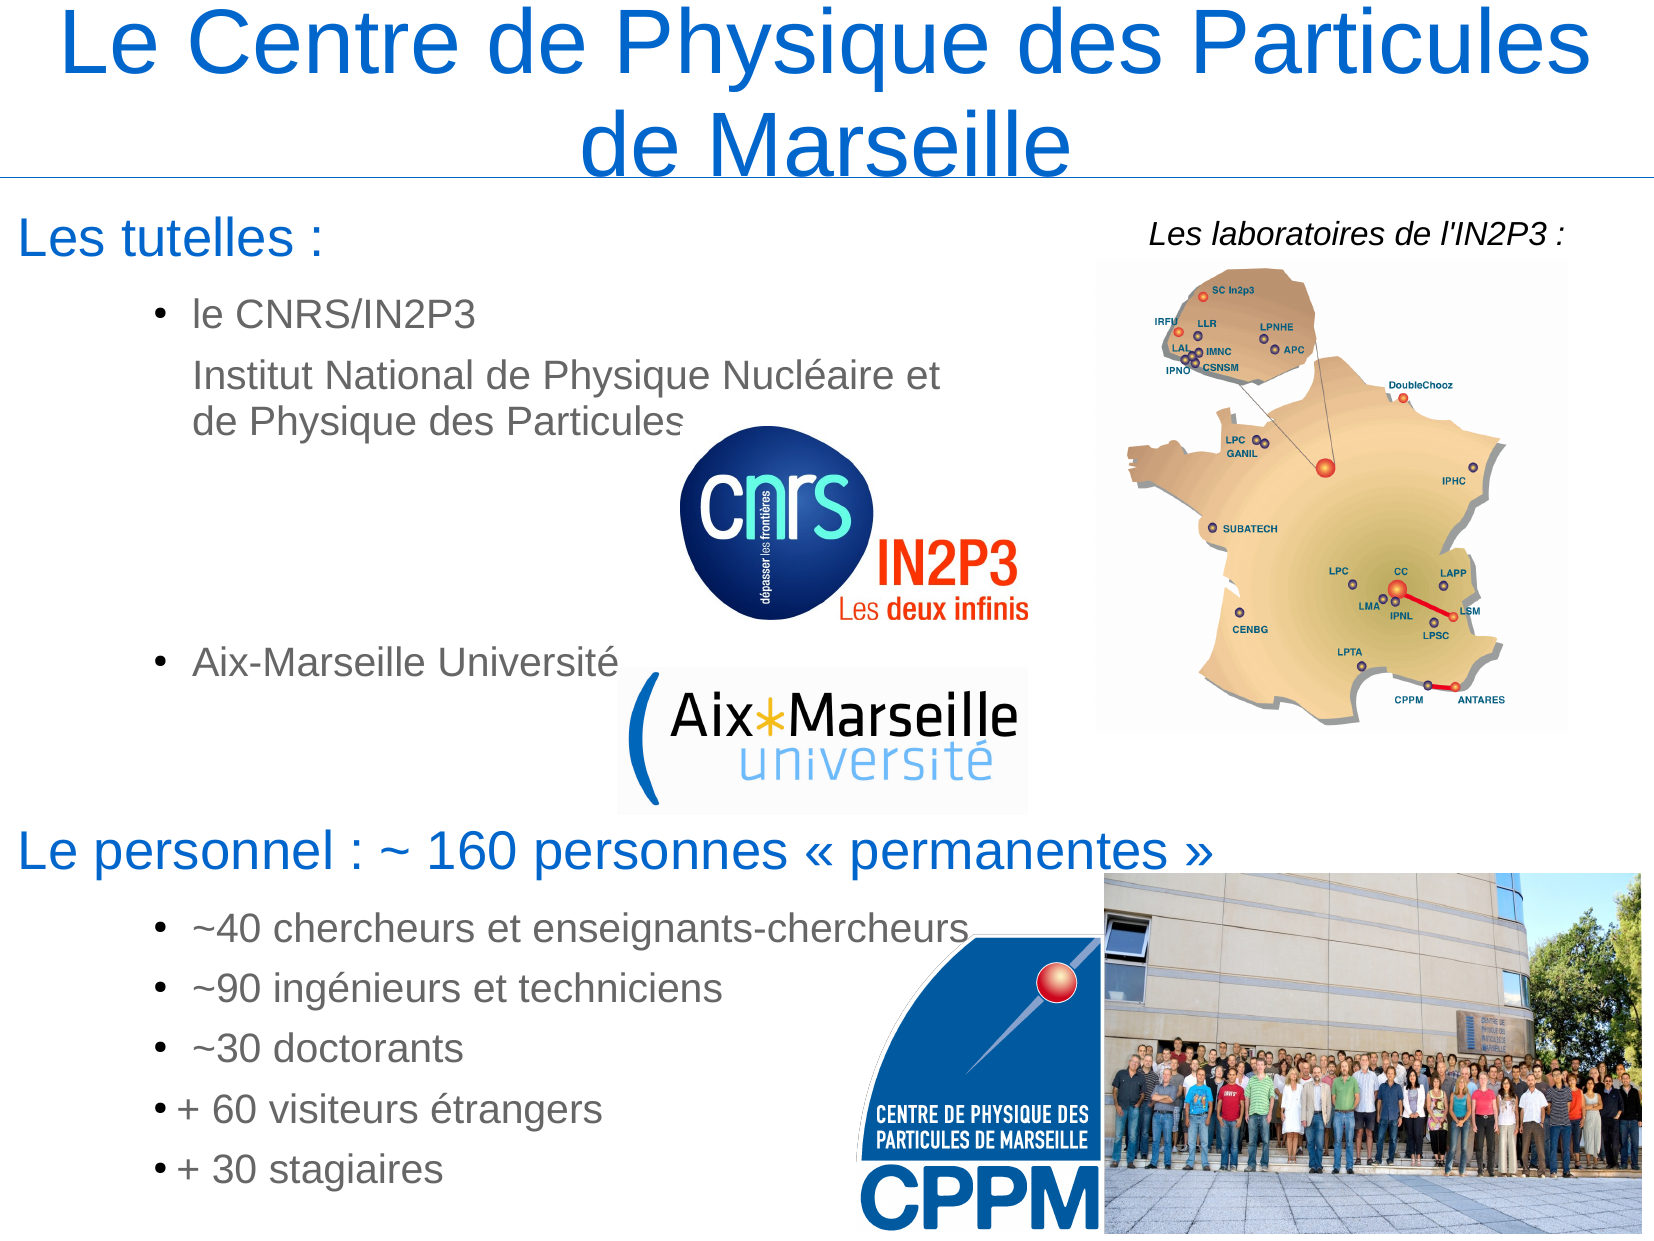

# Le Centre de Physique des Particules de Marseille
Les tutelles :
le CNRS/IN2P3
Institut National de Physique Nucléaire et
de Physique des Particules
Aix-Marseille Université
Le personnel : ~ 160 personnes « permanentes »
~40 chercheurs et enseignants-chercheurs
~90 ingénieurs et techniciens
~30 doctorants
 + 60 visiteurs étrangers
 + 30 stagiaires
Les laboratoires de l'IN2P3 :
4